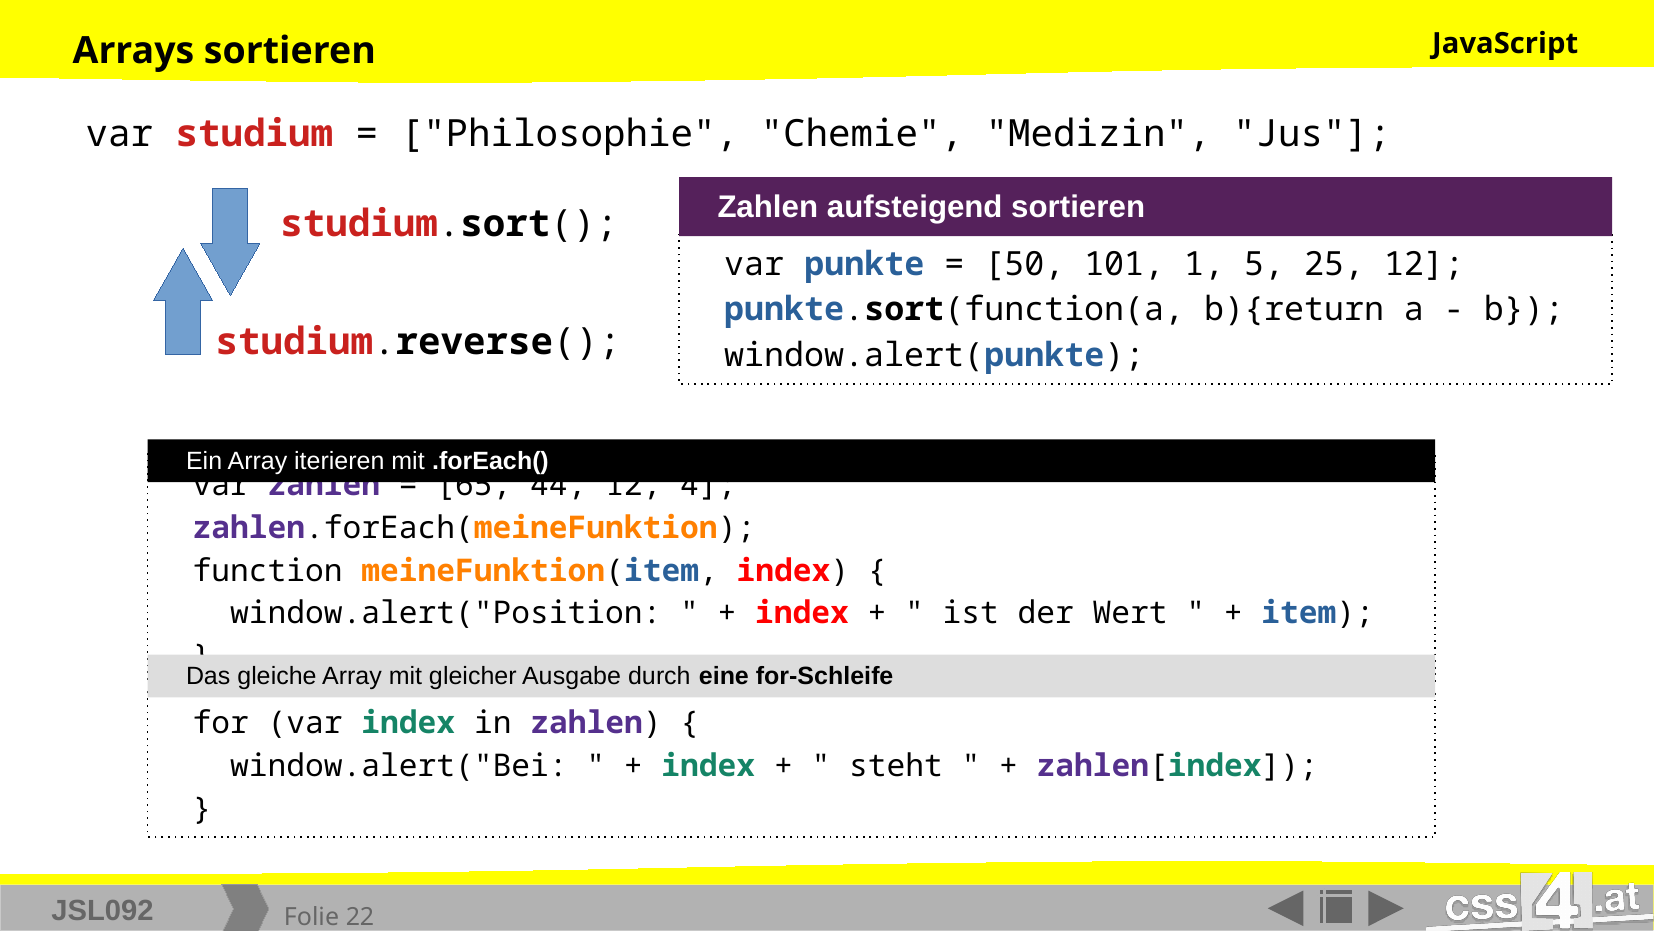

JavaScript
Arrays sortieren
var studium = ["Philosophie", "Chemie", "Medizin", "Jus"];
Zahlen aufsteigend sortieren
var punkte = [50, 101, 1, 5, 25, 12];
punkte.sort(function(a, b){return a - b});
window.alert(punkte);
studium.sort();
studium.reverse();
Ein Array iterieren mit .forEach()
var zahlen = [65, 44, 12, 4];
zahlen.forEach(meineFunktion);
function meineFunktion(item, index) {
 window.alert("Position: " + index + " ist der Wert " + item);
}
Das gleiche Array mit gleicher Ausgabe durch eine for-Schleife
for (var index in zahlen) {
 window.alert("Bei: " + index + " steht " + zahlen[index]);
}
JSL092
Folie